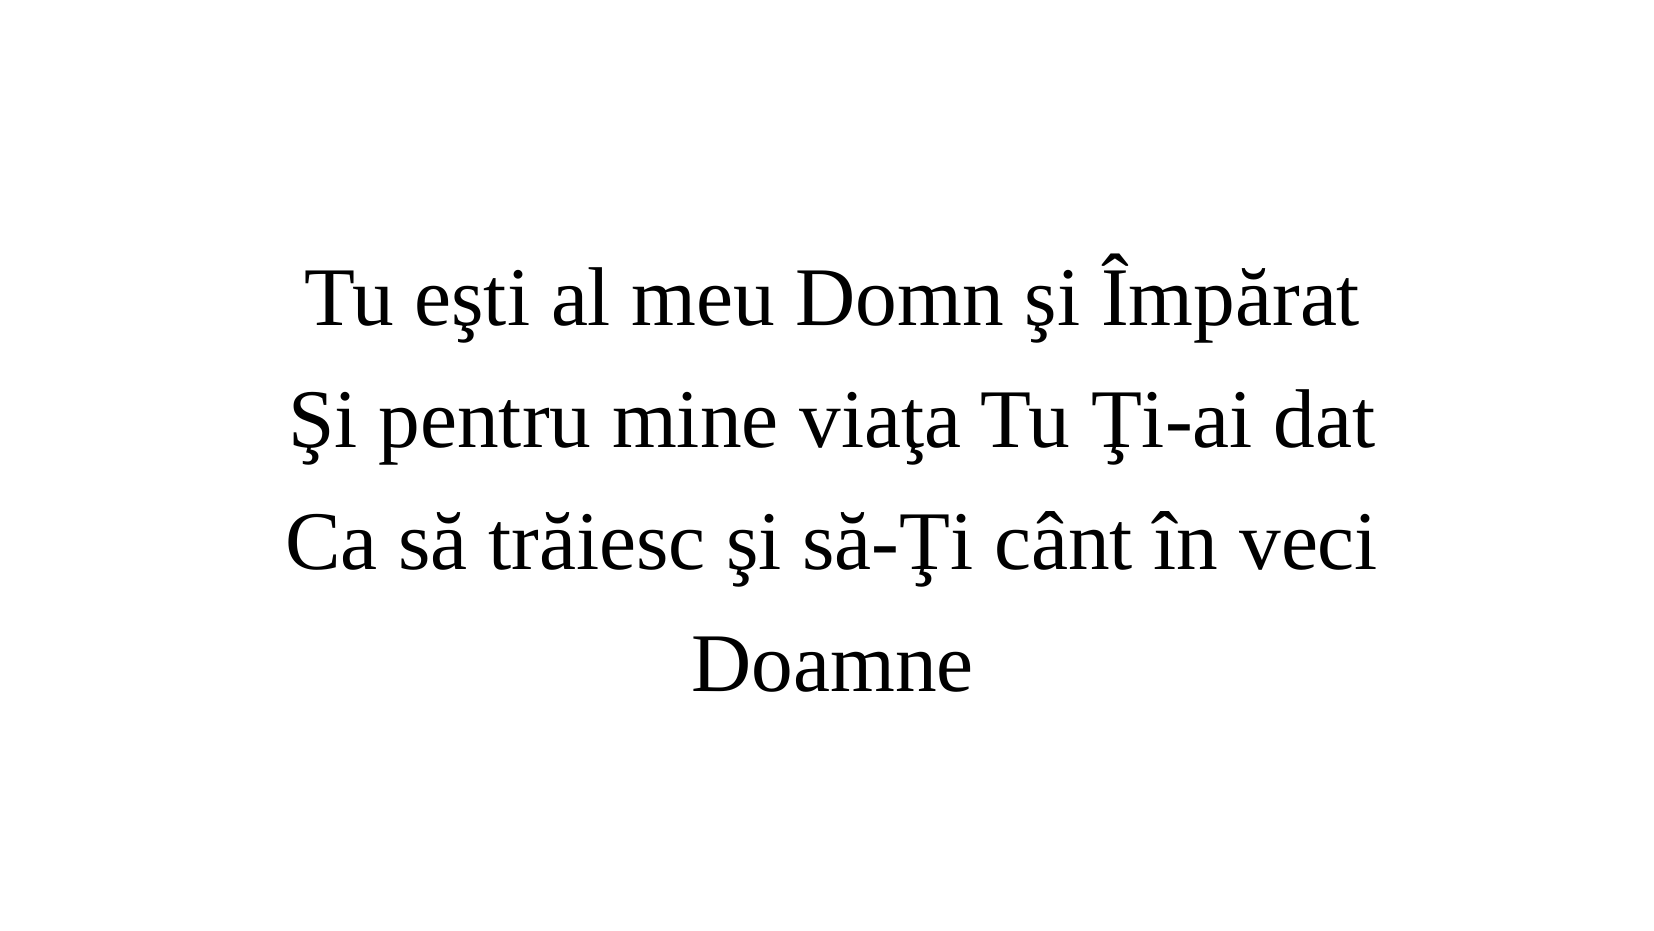

# Tu eşti al meu Domn şi Împărat
Şi pentru mine viaţa Tu Ţi-ai dat
Ca să trăiesc şi să-Ţi cânt în veci
Doamne